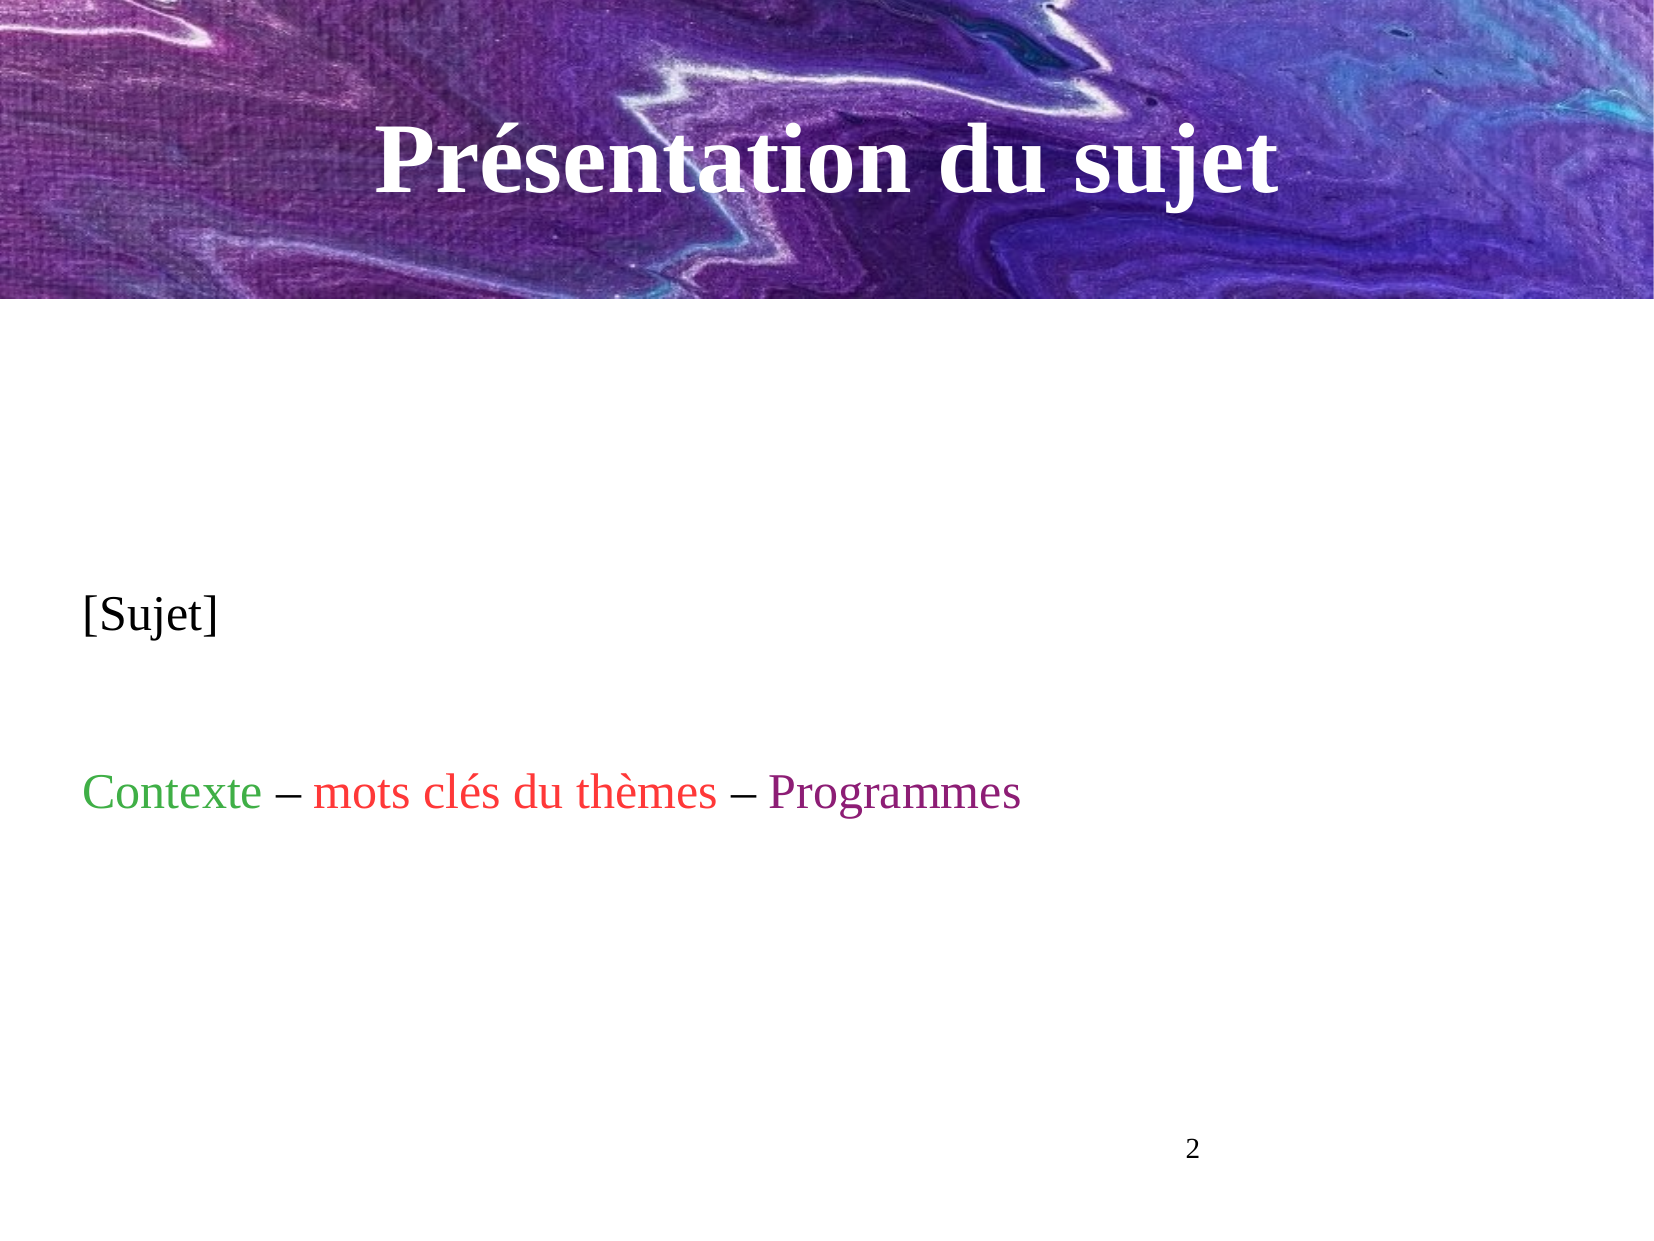

Présentation du sujet
# [Sujet]
Contexte – mots clés du thèmes – Programmes